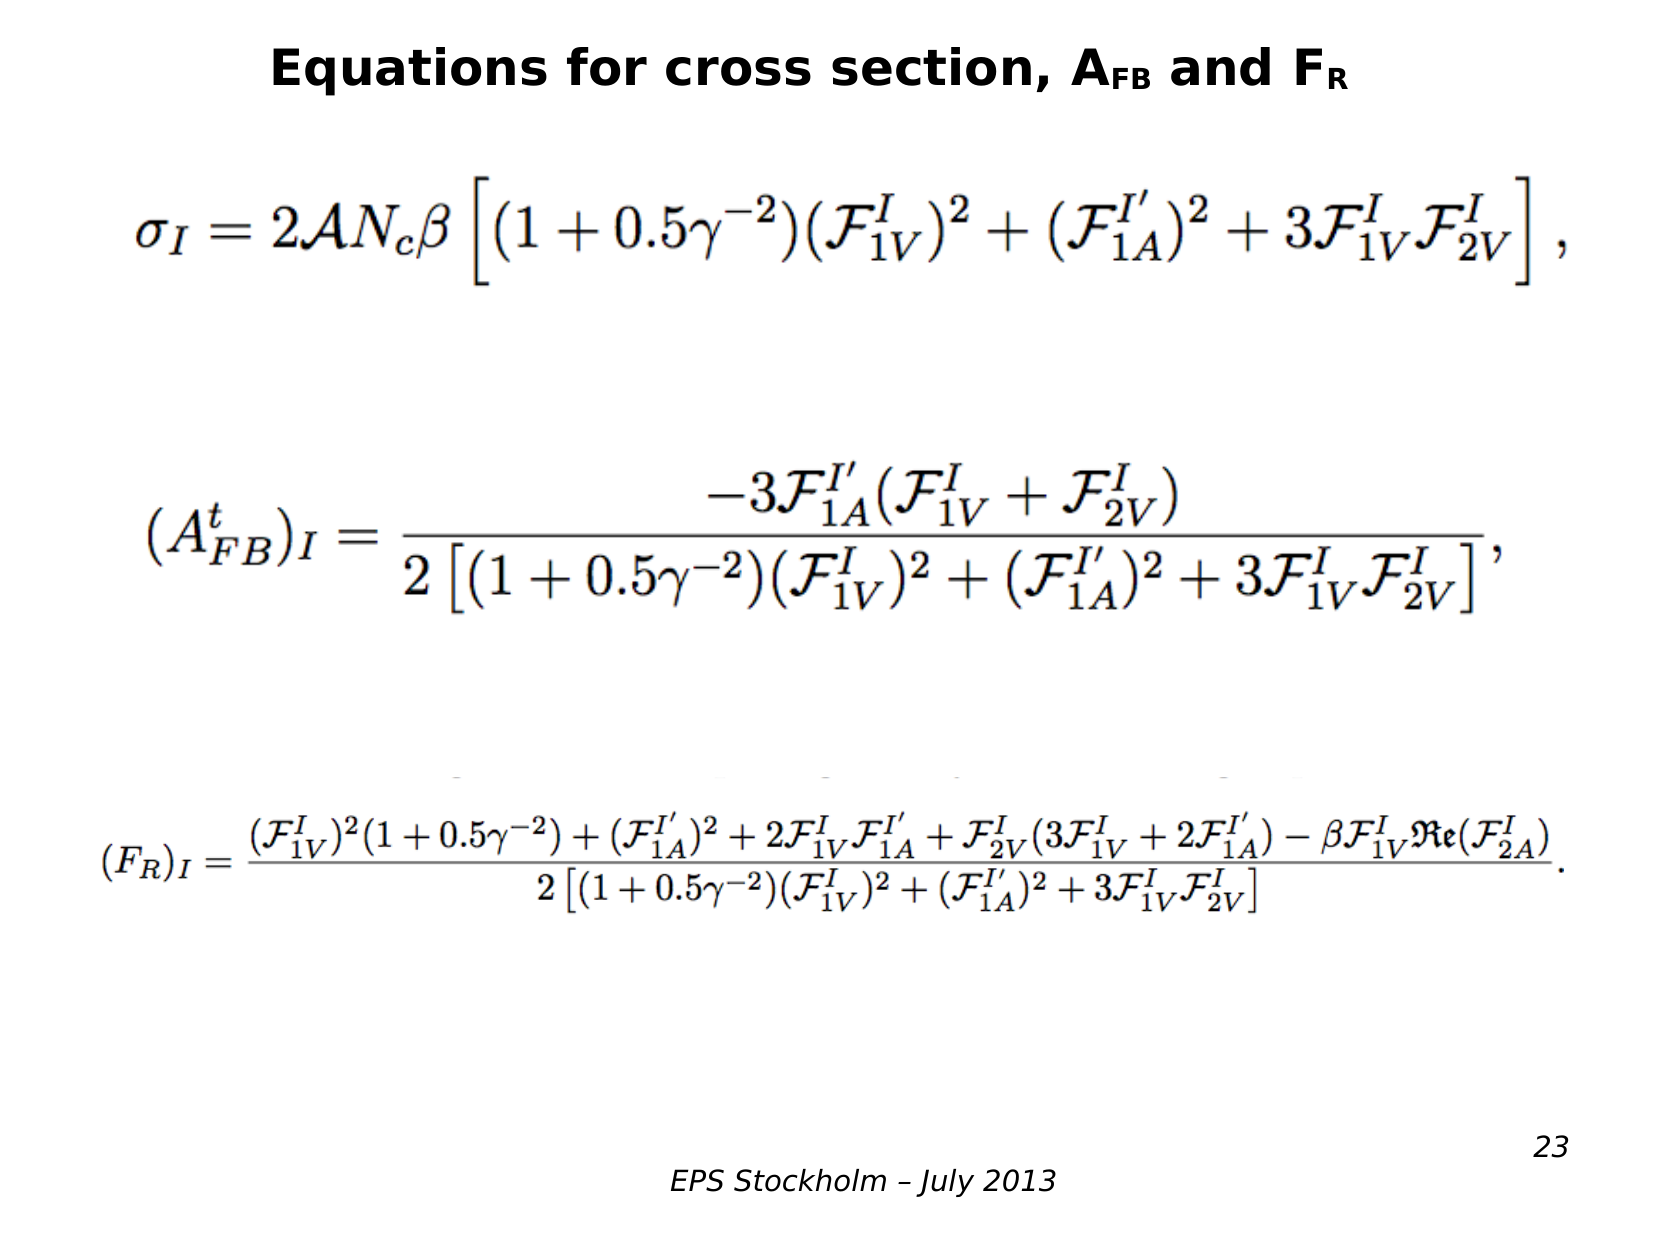

Equations for cross section, AFB and FR
FCPPL Workshop - March 2012
23